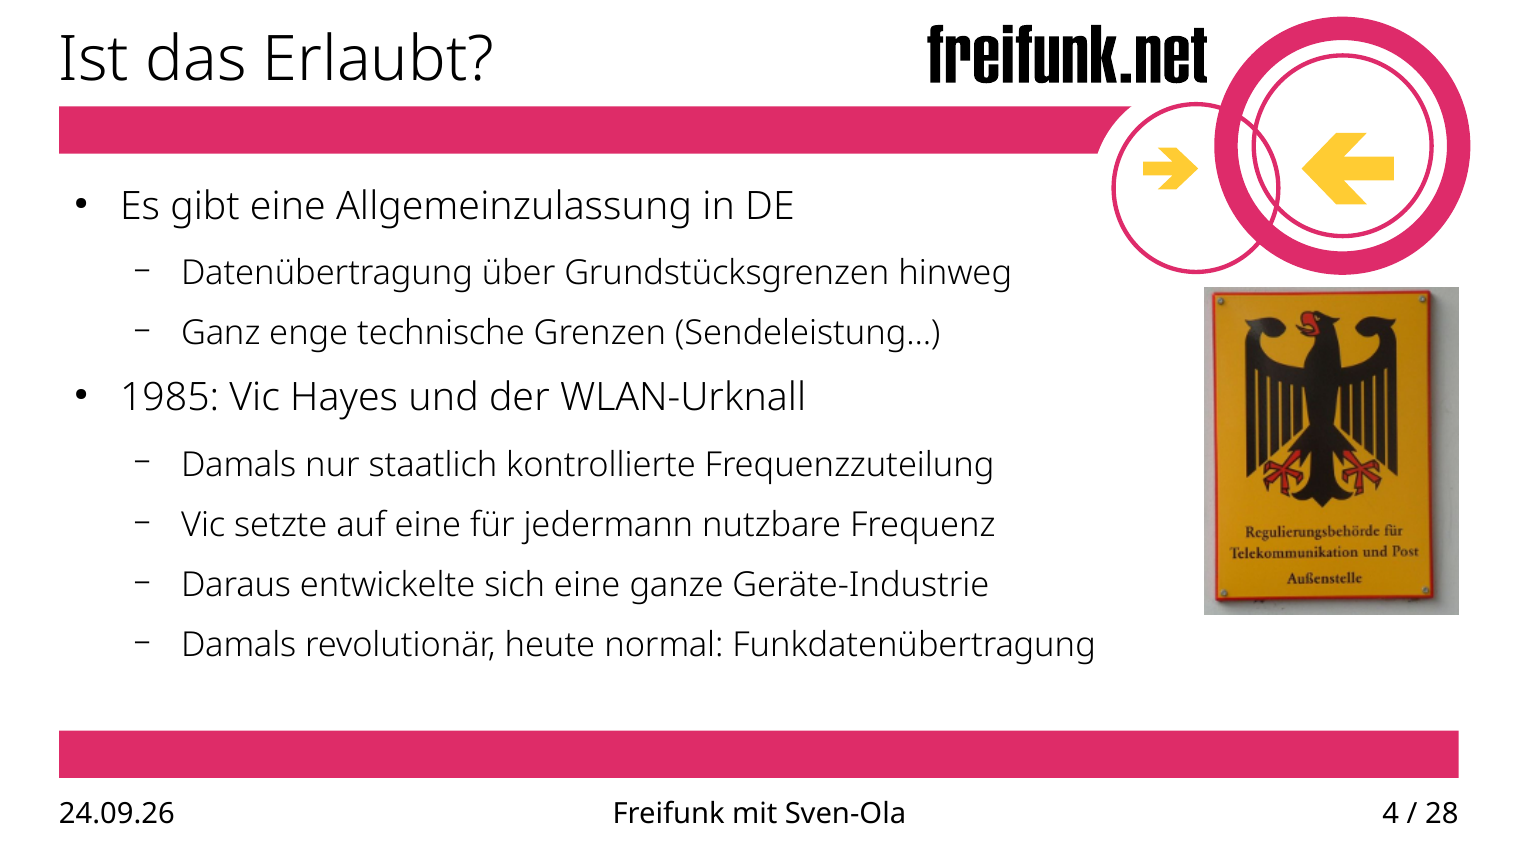

# Ist das Erlaubt?
Es gibt eine Allgemeinzulassung in DE
Datenübertragung über Grundstücksgrenzen hinweg
Ganz enge technische Grenzen (Sendeleistung...)
1985: Vic Hayes und der WLAN-Urknall
Damals nur staatlich kontrollierte Frequenzzuteilung
Vic setzte auf eine für jedermann nutzbare Frequenz
Daraus entwickelte sich eine ganze Geräte-Industrie
Damals revolutionär, heute normal: Funkdatenübertragung
Freifunk mit Sven-Ola
4